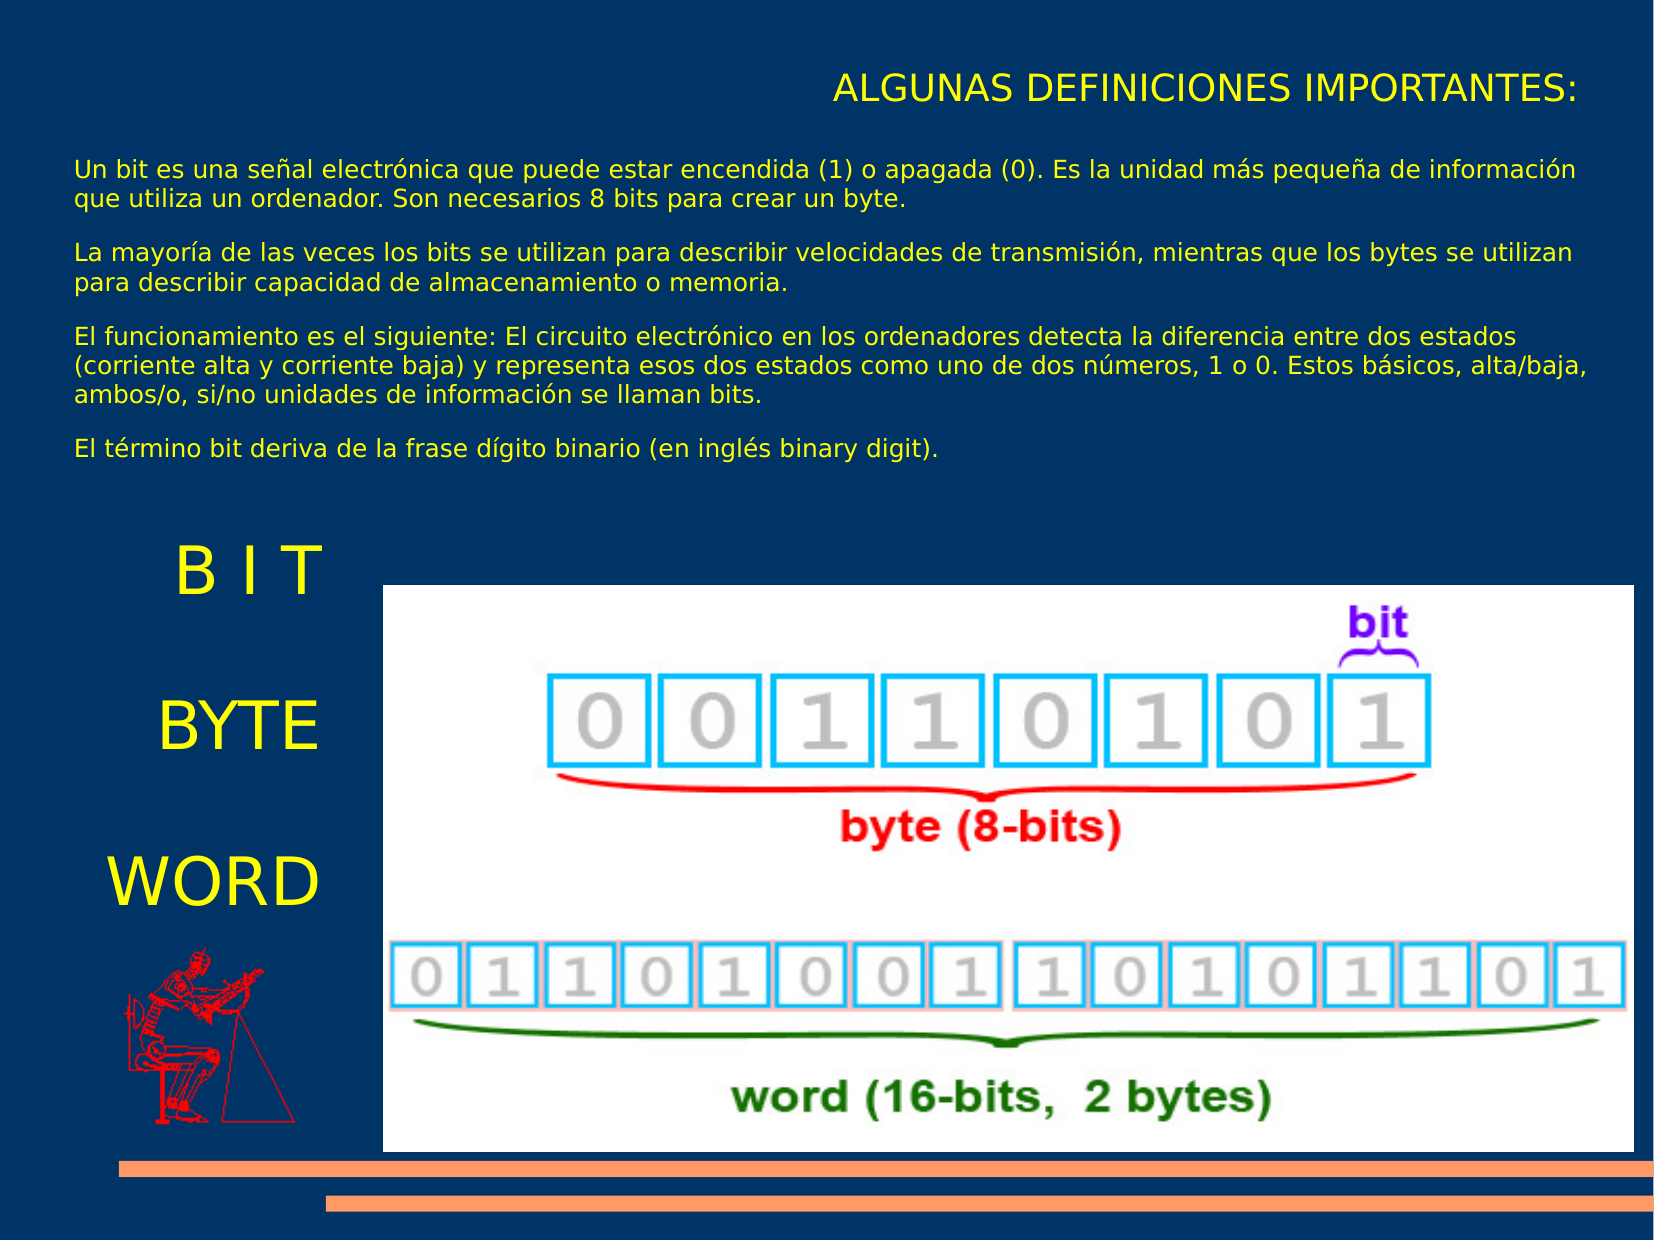

ALGUNAS DEFINICIONES IMPORTANTES:
Un bit es una señal electrónica que puede estar encendida (1) o apagada (0). Es la unidad más pequeña de información que utiliza un ordenador. Son necesarios 8 bits para crear un byte.
La mayoría de las veces los bits se utilizan para describir velocidades de transmisión, mientras que los bytes se utilizan para describir capacidad de almacenamiento o memoria.
El funcionamiento es el siguiente: El circuito electrónico en los ordenadores detecta la diferencia entre dos estados (corriente alta y corriente baja) y representa esos dos estados como uno de dos números, 1 o 0. Estos básicos, alta/baja, ambos/o, si/no unidades de información se llaman bits.
El término bit deriva de la frase dígito binario (en inglés binary digit).
B I T
BYTE
WORD